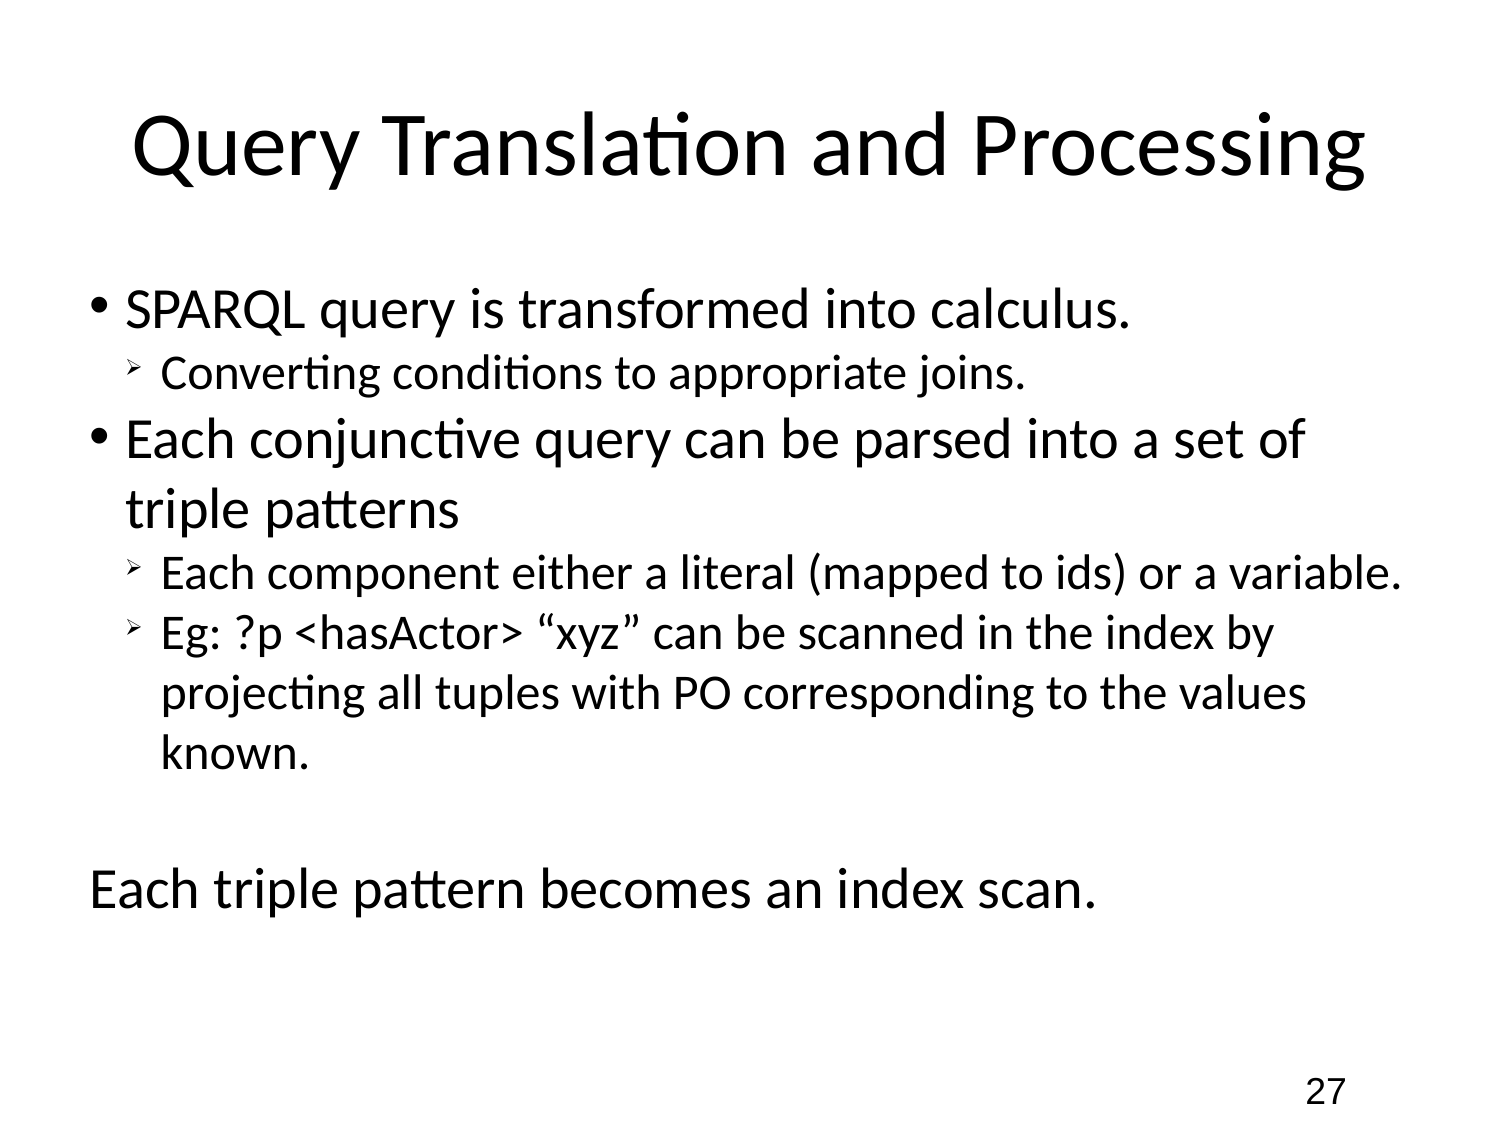

Query Translation and Processing
SPARQL query is transformed into calculus.
Converting conditions to appropriate joins.
Each conjunctive query can be parsed into a set of triple patterns
Each component either a literal (mapped to ids) or a variable.
Eg: ?p <hasActor> “xyz” can be scanned in the index by projecting all tuples with PO corresponding to the values known.
Each triple pattern becomes an index scan.